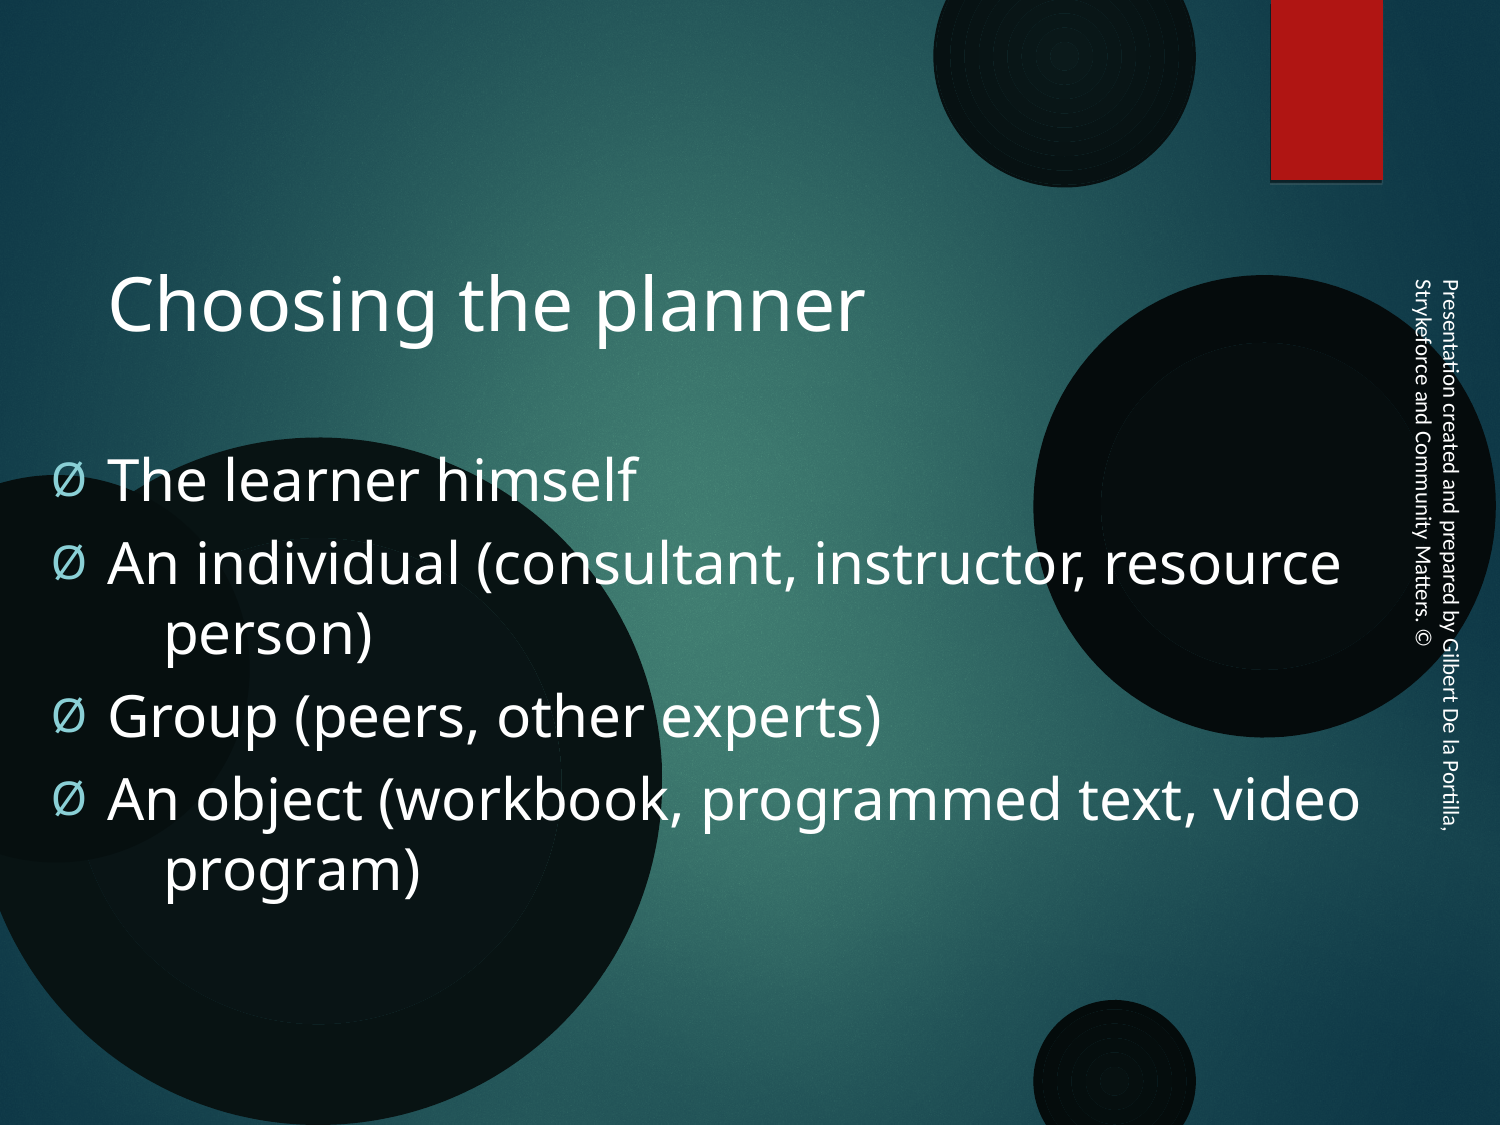

# Choosing the planner
The learner himself
An individual (consultant, instructor, resource person)
Group (peers, other experts)
An object (workbook, programmed text, video program)
Presentation created and prepared by Gilbert De la Portilla, Strykeforce and Community Matters. ©